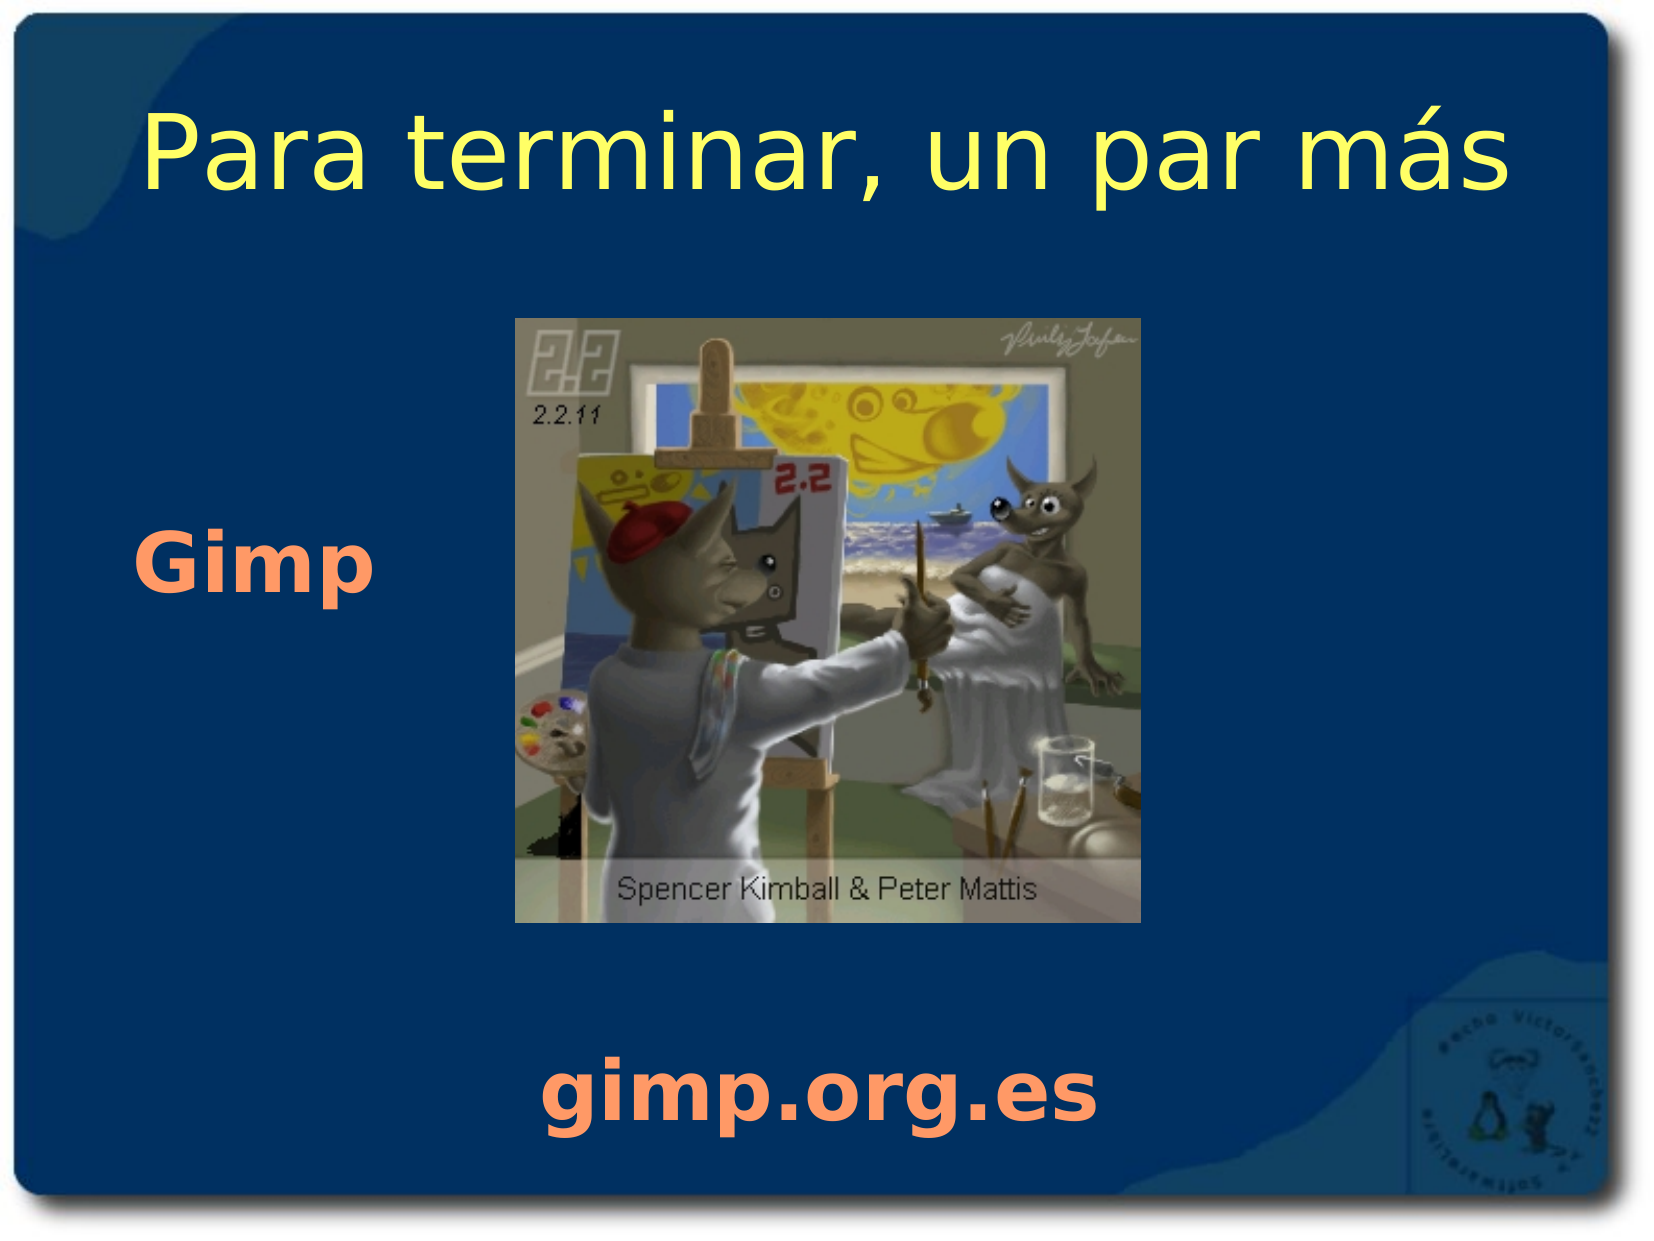

Para terminar, un par más
#
Gimp
gimp.org.es